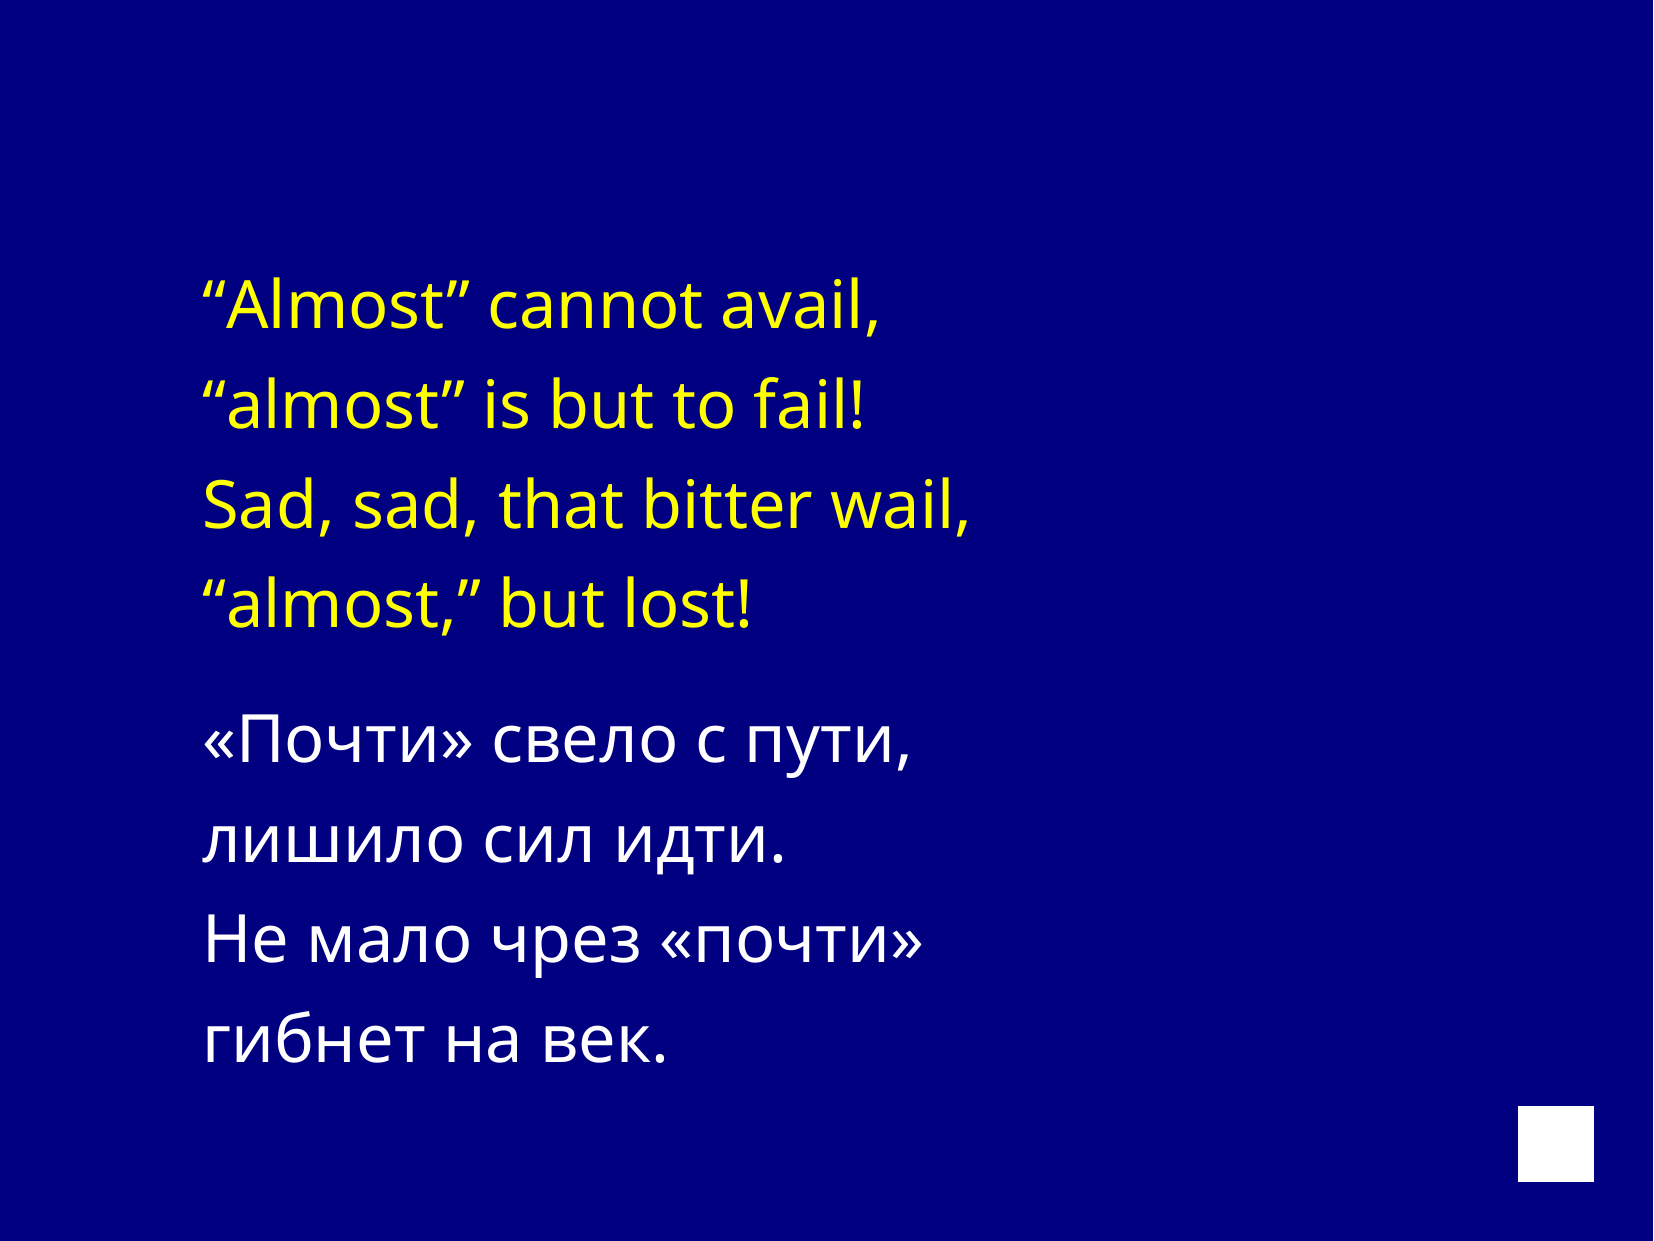

“Almost” cannot avail,
	“almost” is but to fail!
	Sad, sad, that bitter wail,
	“almost,” but lost!
	«Почти» свело с пути,
	лишило сил идти.
	Не мало чрез «почти»
	гибнет на век.